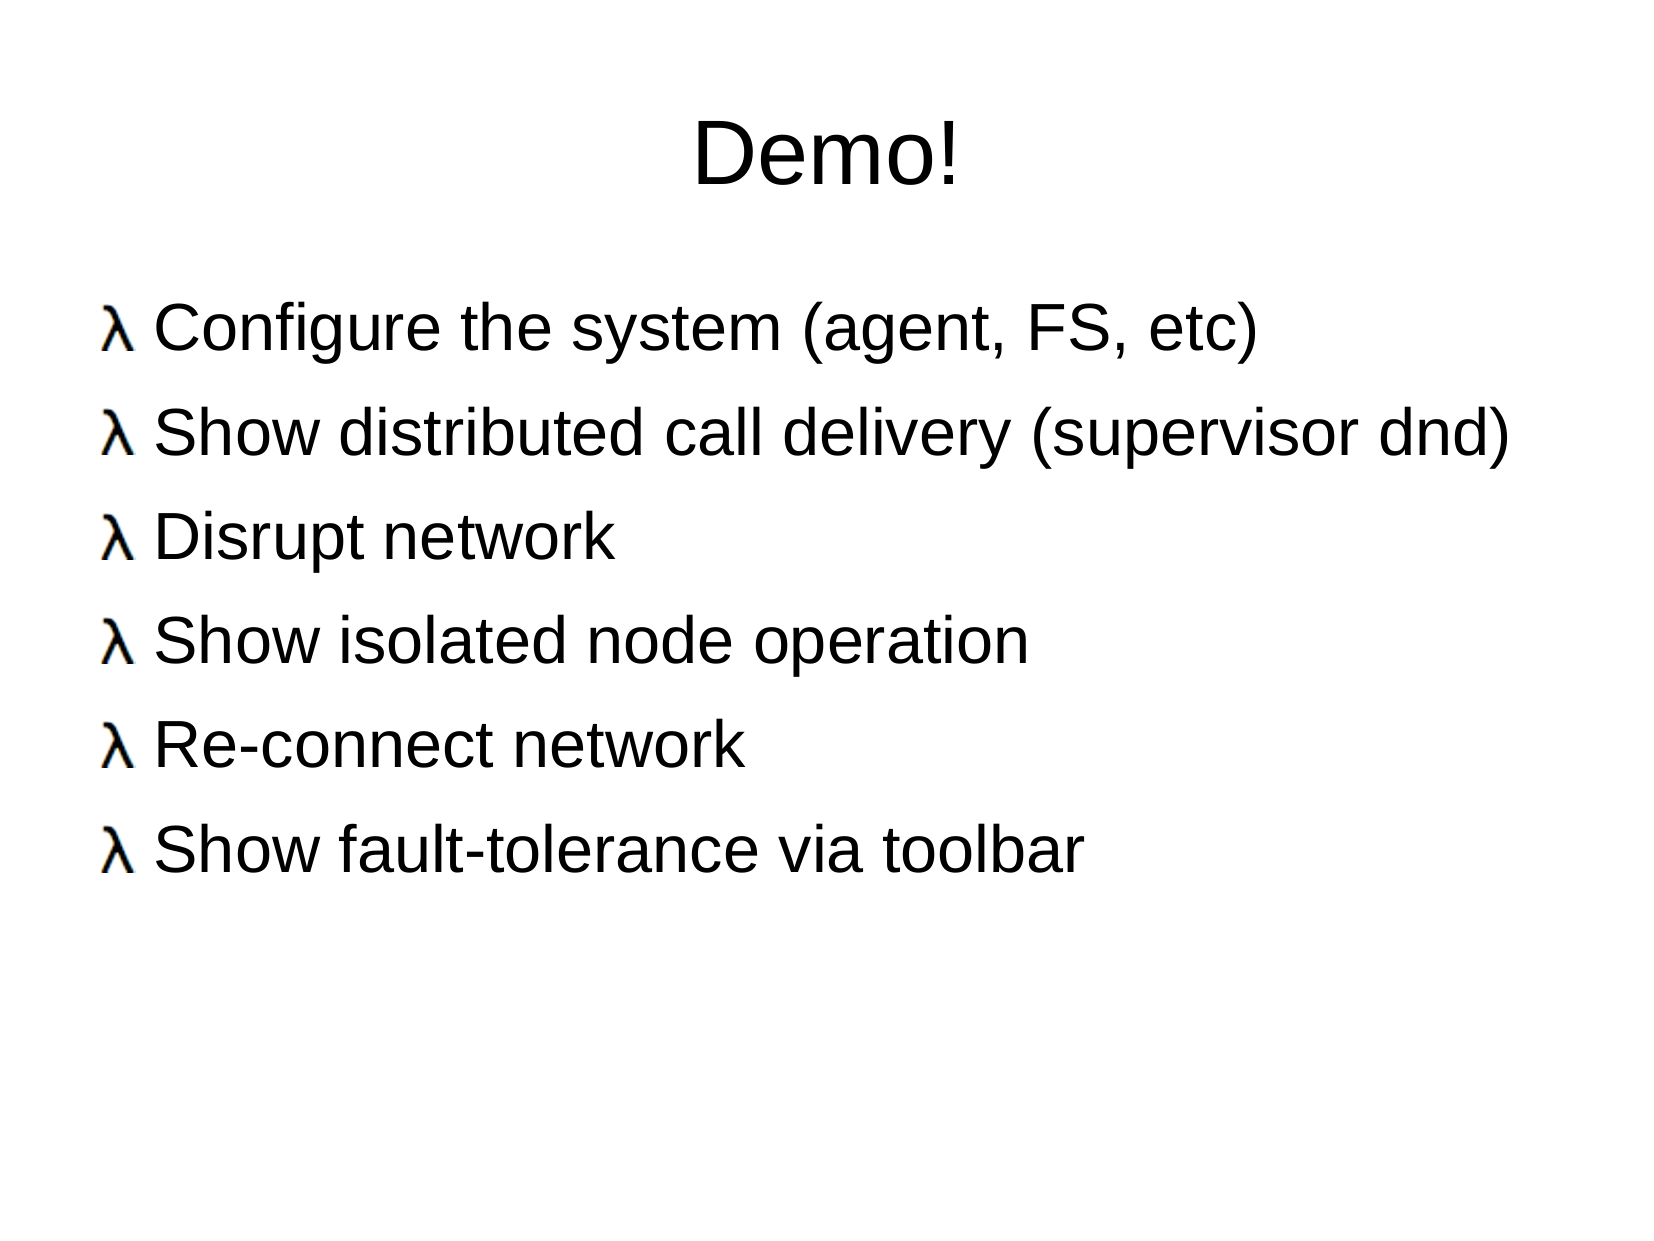

# Demo!
Configure the system (agent, FS, etc)
Show distributed call delivery (supervisor dnd)
Disrupt network
Show isolated node operation
Re-connect network
Show fault-tolerance via toolbar